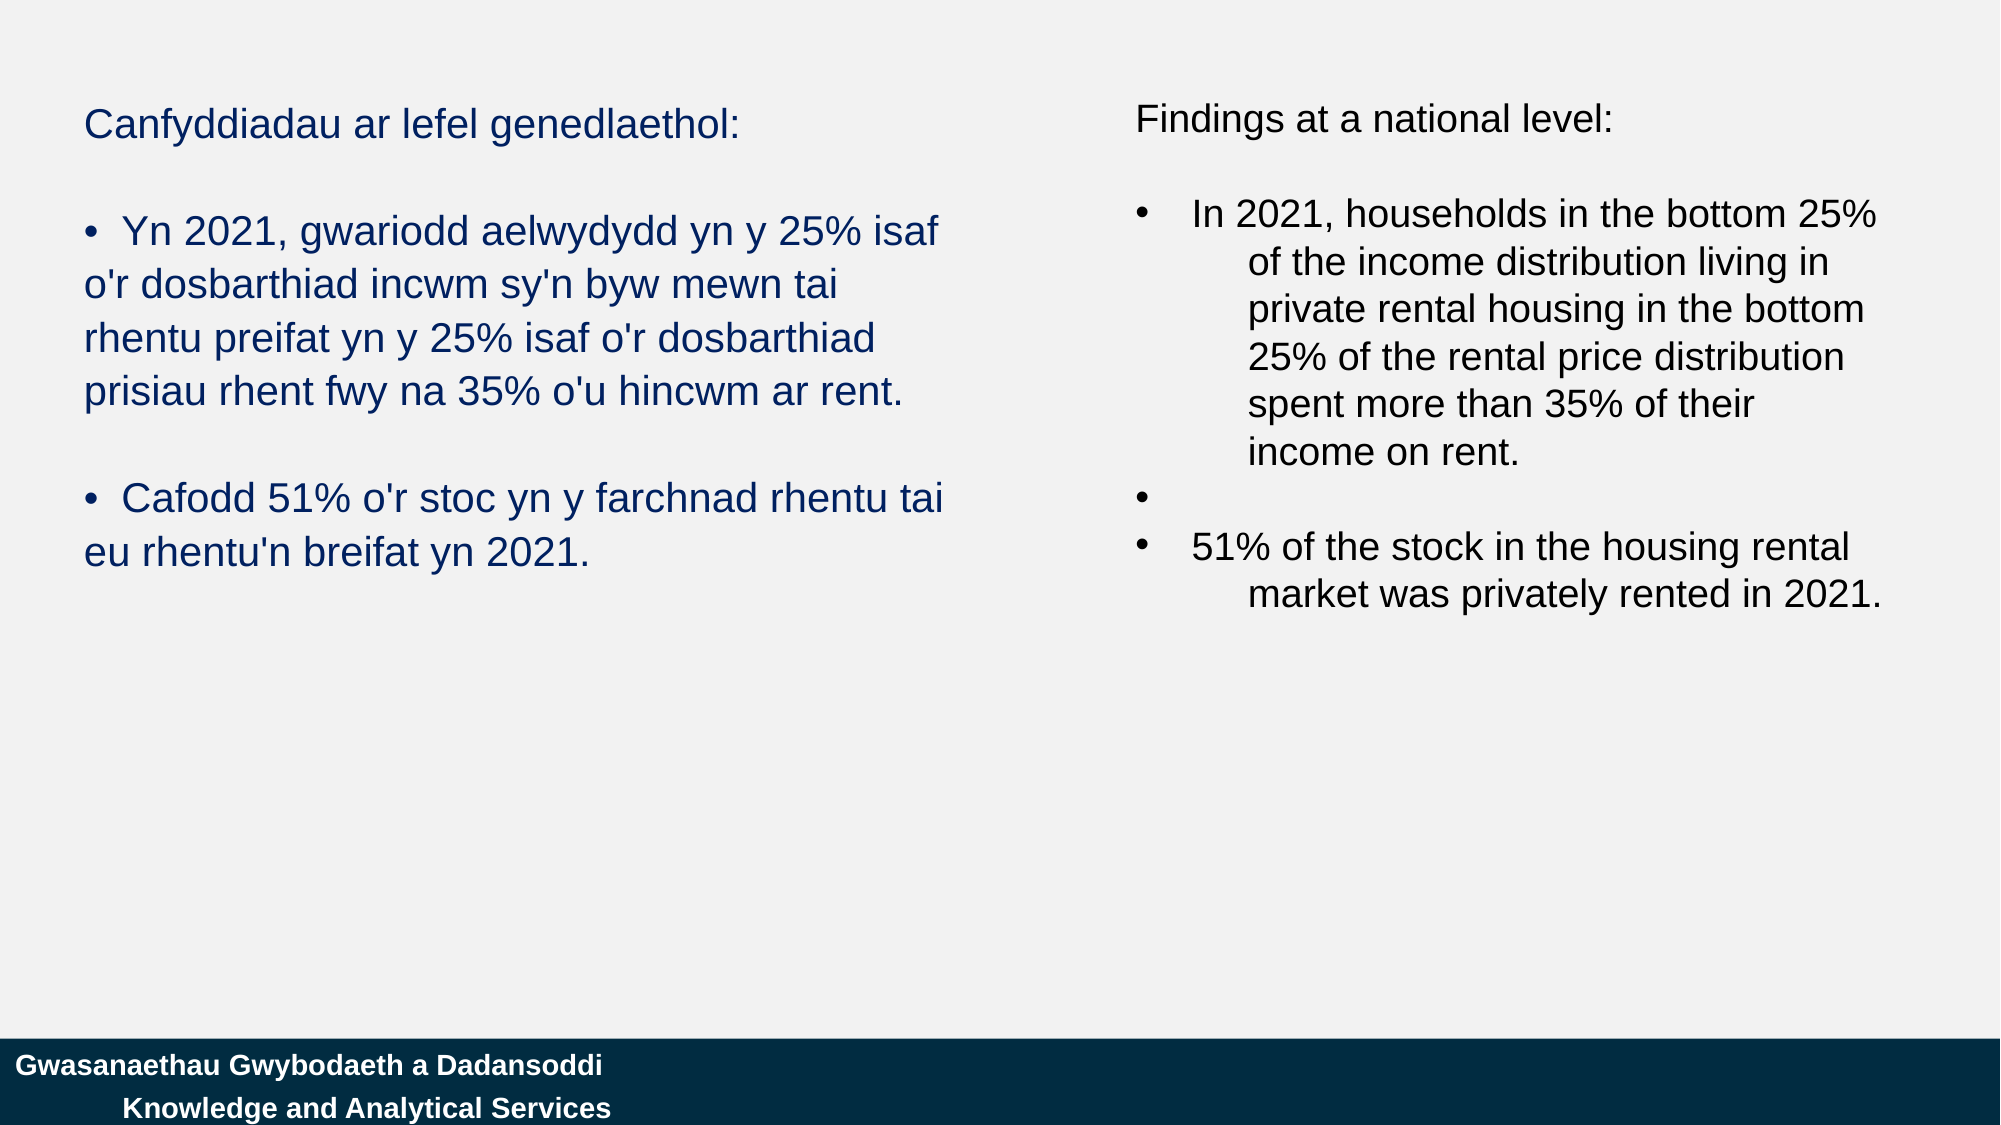

Canfyddiadau ar lefel genedlaethol:
• Yn 2021, gwariodd aelwydydd yn y 25% isaf o'r dosbarthiad incwm sy'n byw mewn tai rhentu preifat yn y 25% isaf o'r dosbarthiad prisiau rhent fwy na 35% o'u hincwm ar rent.
• Cafodd 51% o'r stoc yn y farchnad rhentu tai eu rhentu'n breifat yn 2021.
Findings at a national level:
In 2021, households in the bottom 25% of the income distribution living in private rental housing in the bottom 25% of the rental price distribution spent more than 35% of their income on rent.
51% of the stock in the housing rental market was privately rented in 2021.
Gwasanaethau Gwybodaeth a Dadansoddi
Knowledge and Analytical Services